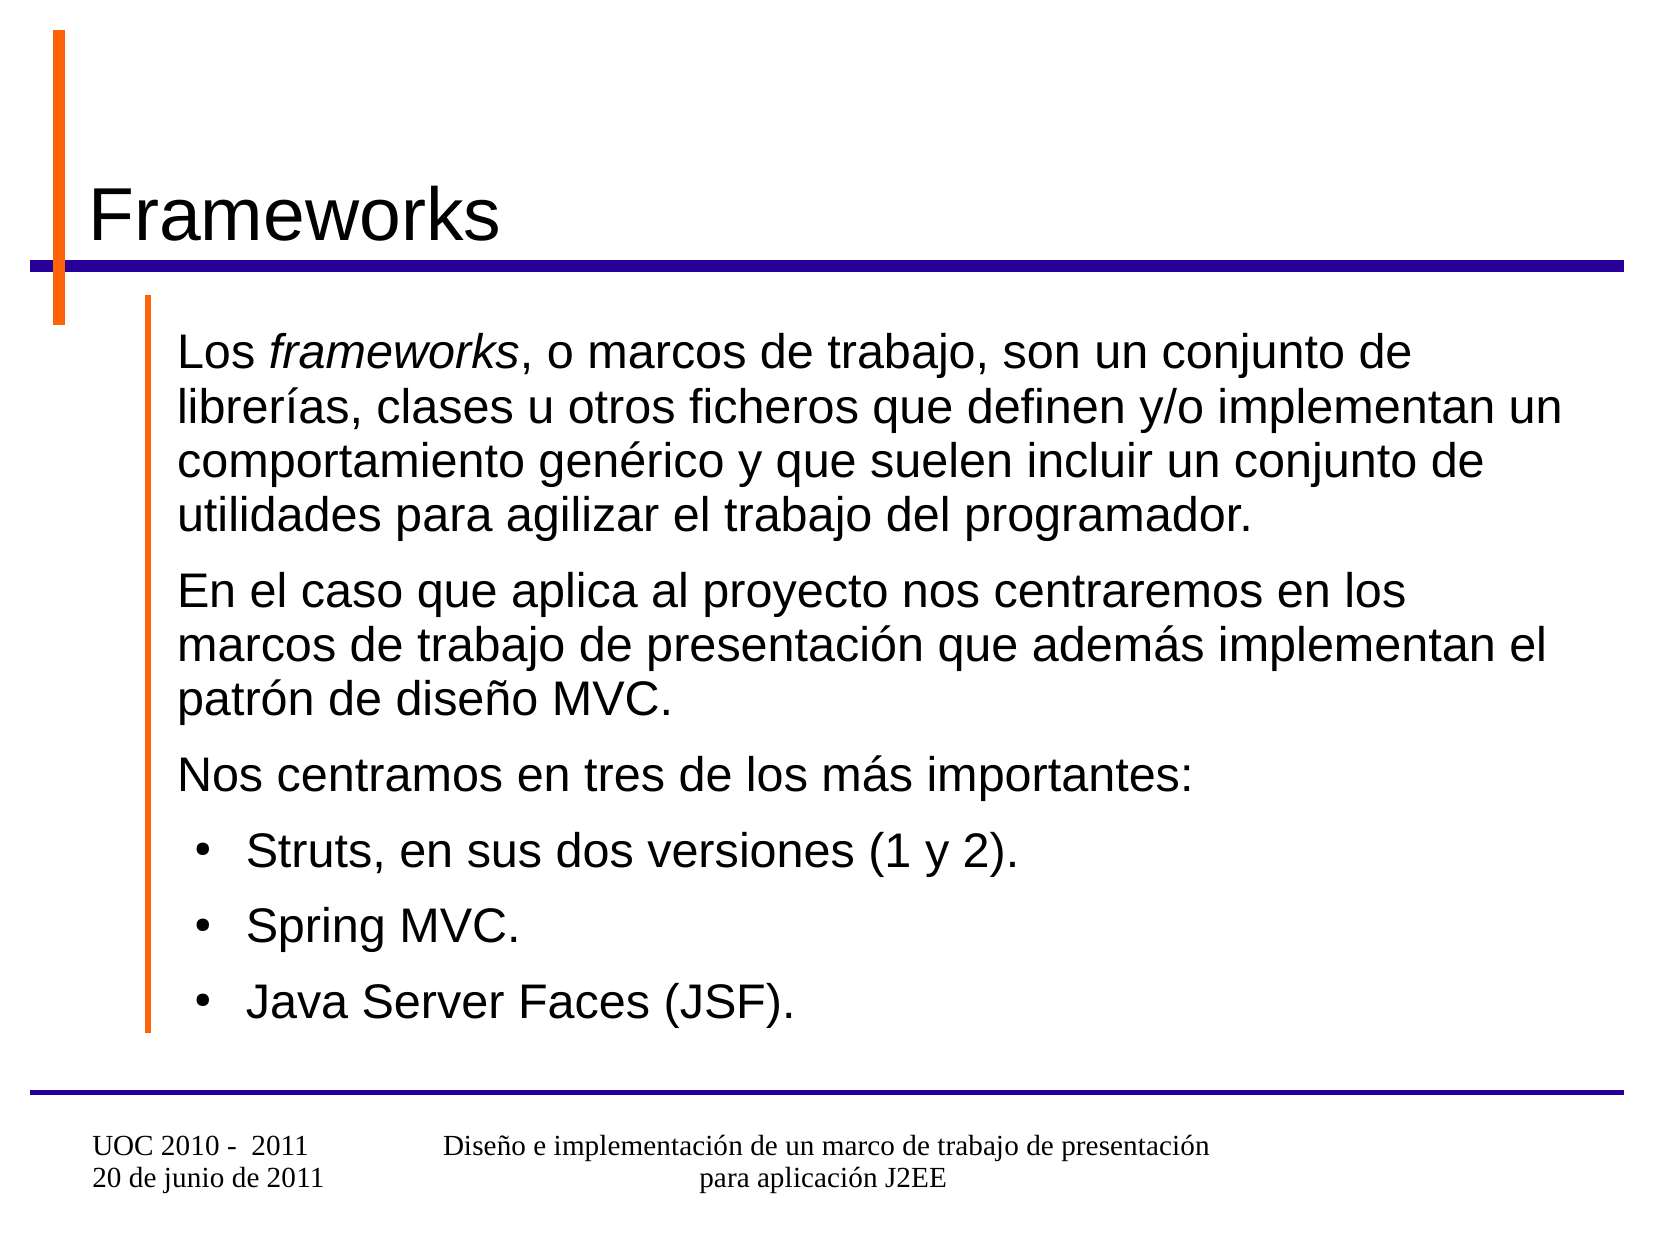

# Frameworks
Los frameworks, o marcos de trabajo, son un conjunto de librerías, clases u otros ficheros que definen y/o implementan un comportamiento genérico y que suelen incluir un conjunto de utilidades para agilizar el trabajo del programador.
En el caso que aplica al proyecto nos centraremos en los marcos de trabajo de presentación que además implementan el patrón de diseño MVC.
Nos centramos en tres de los más importantes:
Struts, en sus dos versiones (1 y 2).
Spring MVC.
Java Server Faces (JSF).